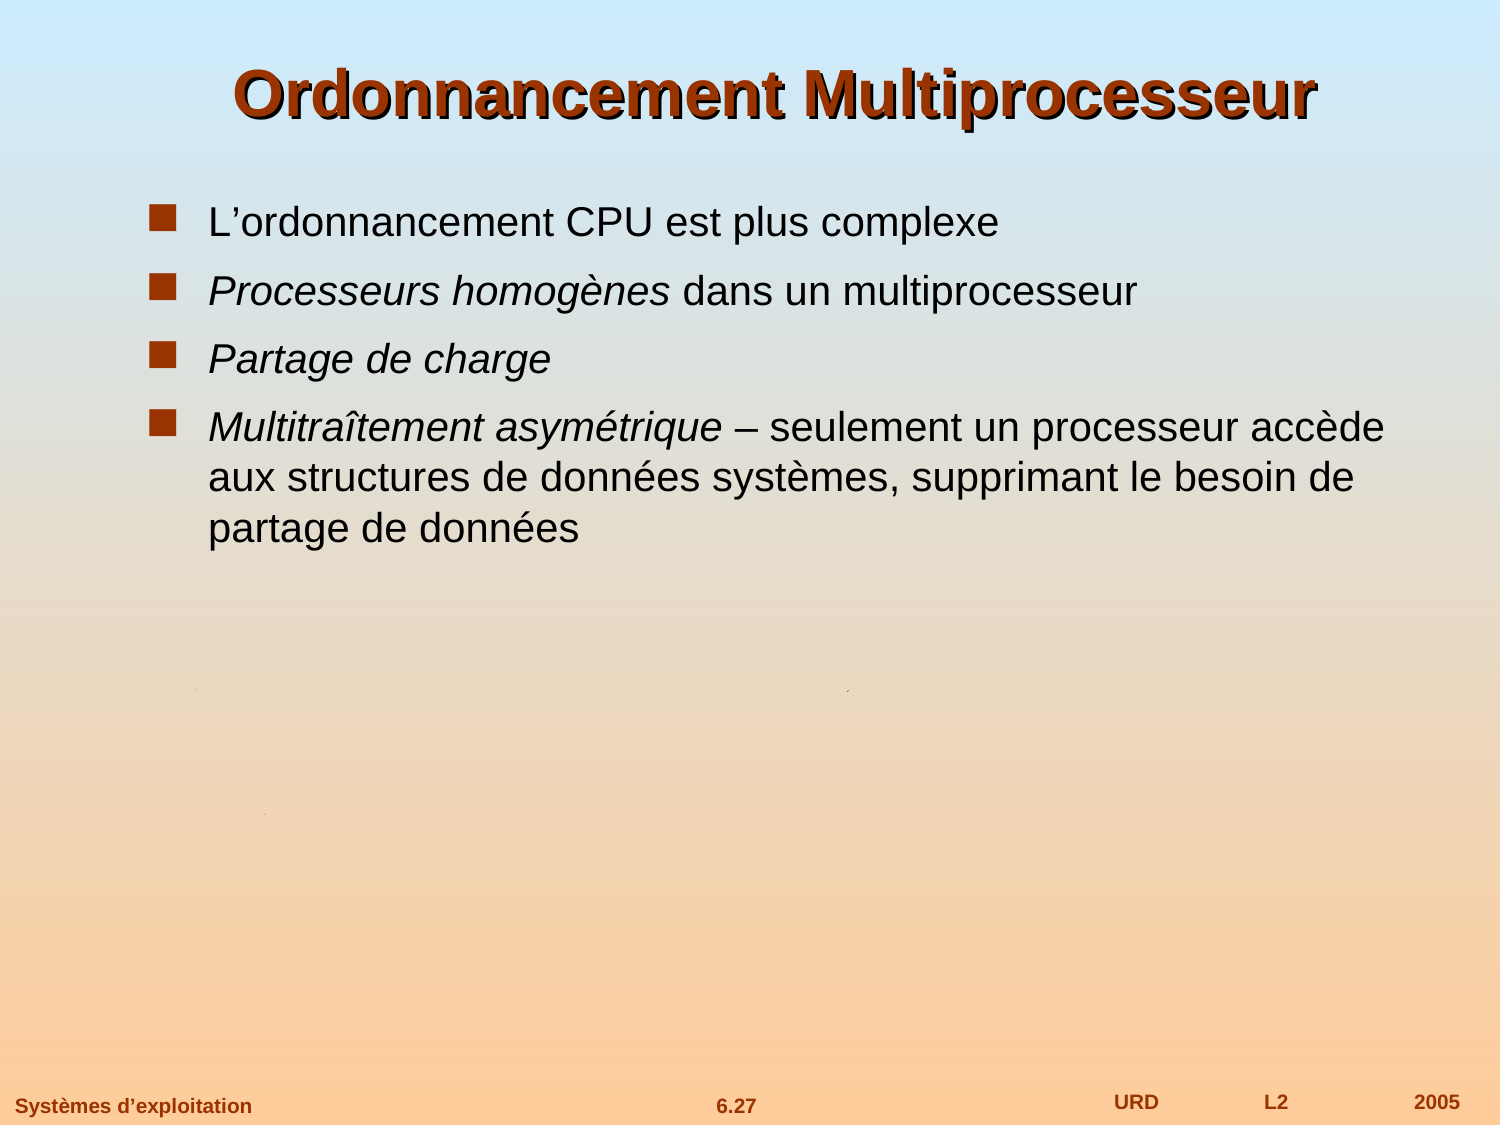

# Ordonnancement Multiprocesseur
L’ordonnancement CPU est plus complexe
Processeurs homogènes dans un multiprocesseur
Partage de charge
Multitraîtement asymétrique – seulement un processeur accède aux structures de données systèmes, supprimant le besoin de partage de données